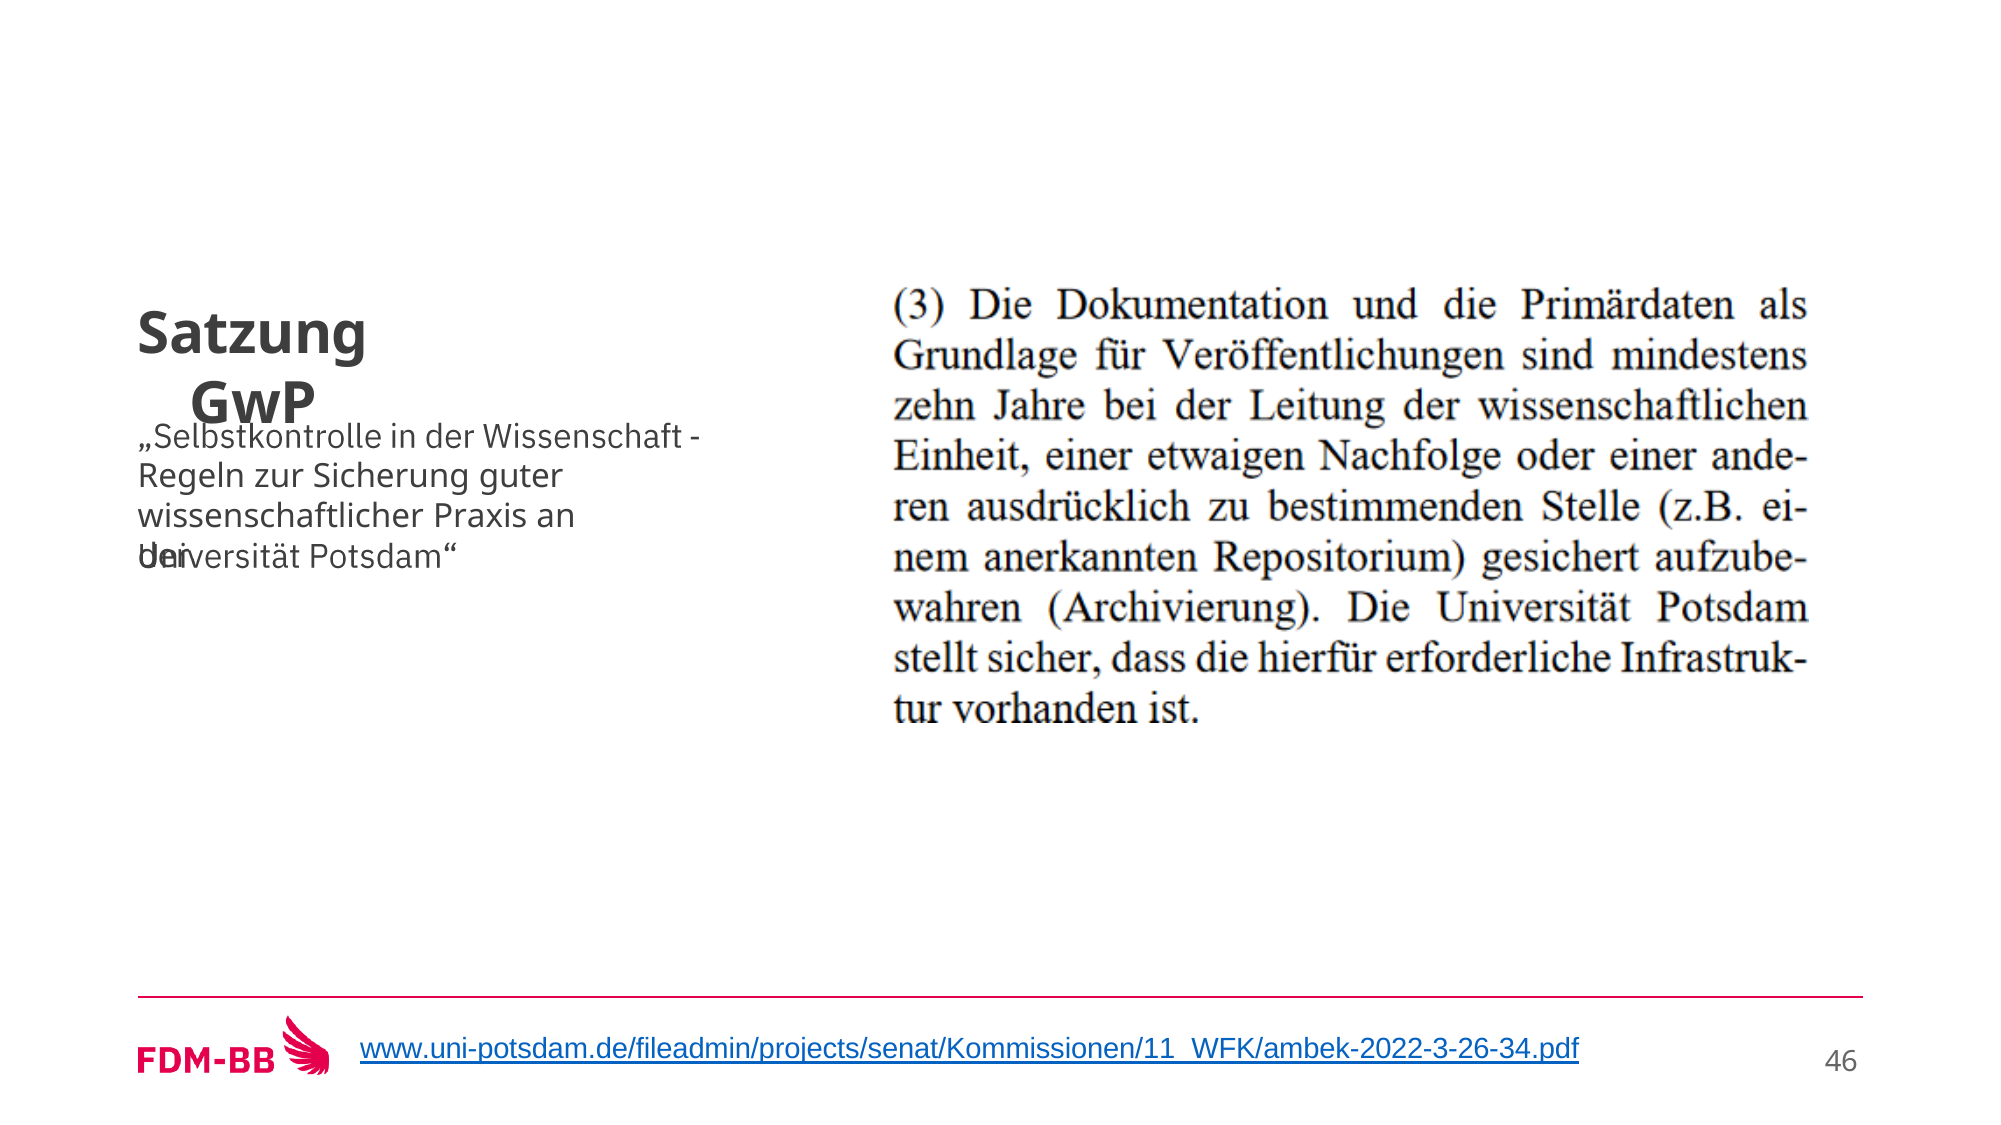

# Satzung GwP
-
Regeln zur Sicherung guter wissenschaftlicher Praxis an der
www.uni-potsdam.de/fileadmin/projects/senat/Kommissionen/11_WFK/ambek-2022-3-26-34.pdf
46